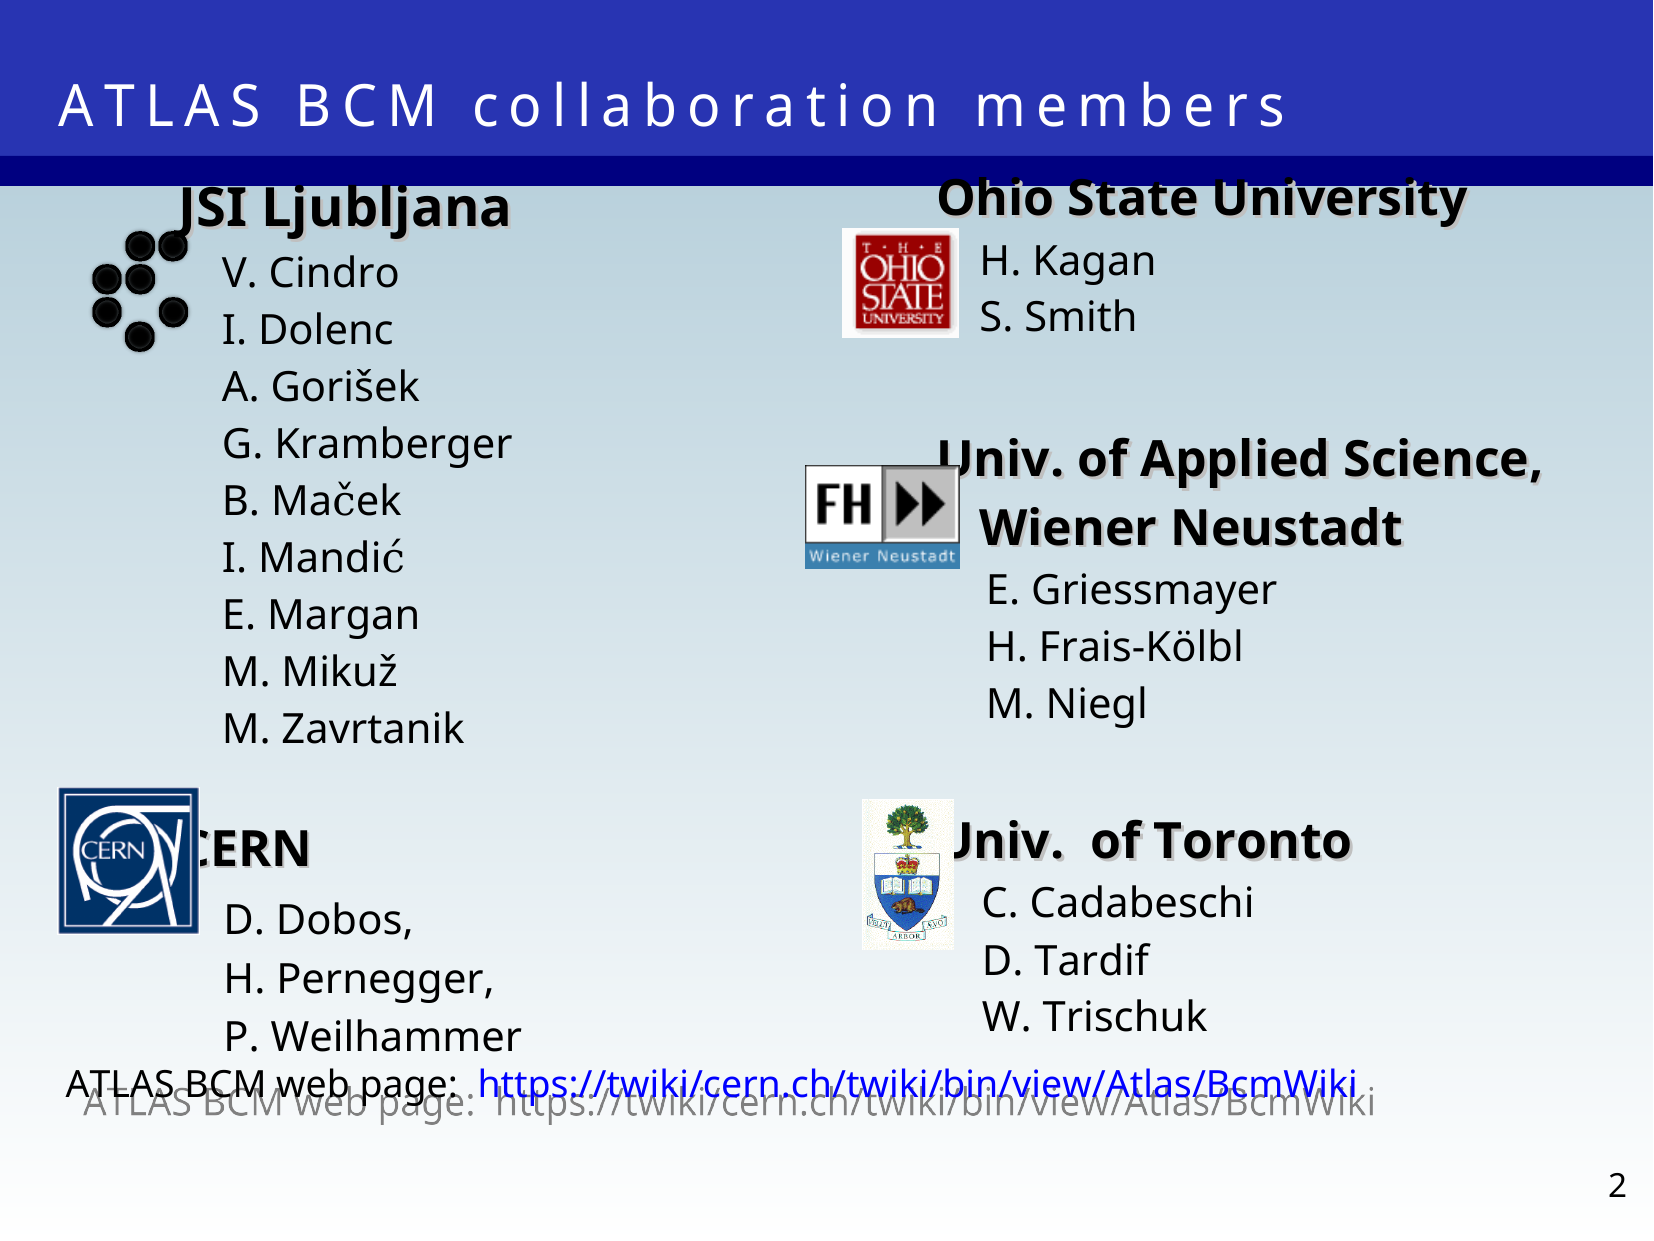

# ATLAS BCM collaboration members
Ohio State University
H. Kagan
S. Smith
Univ. of Applied Science,
Wiener Neustadt
E. Griessmayer
H. Frais-Kölbl
M. Niegl
Univ. of Toronto
C. Cadabeschi
D. Tardif
W. Trischuk
JSI Ljubljana
	V. Cindro
I. Dolenc
A. Gorišek
G. Kramberger
B. Maček
I. Mandić
E. Margan
M. Mikuž
M. Zavrtanik
CERN
	D. Dobos,
H. Pernegger,
P. Weilhammer
ATLAS BCM web page: https://twiki/cern.ch/twiki/bin/view/Atlas/BcmWiki
2